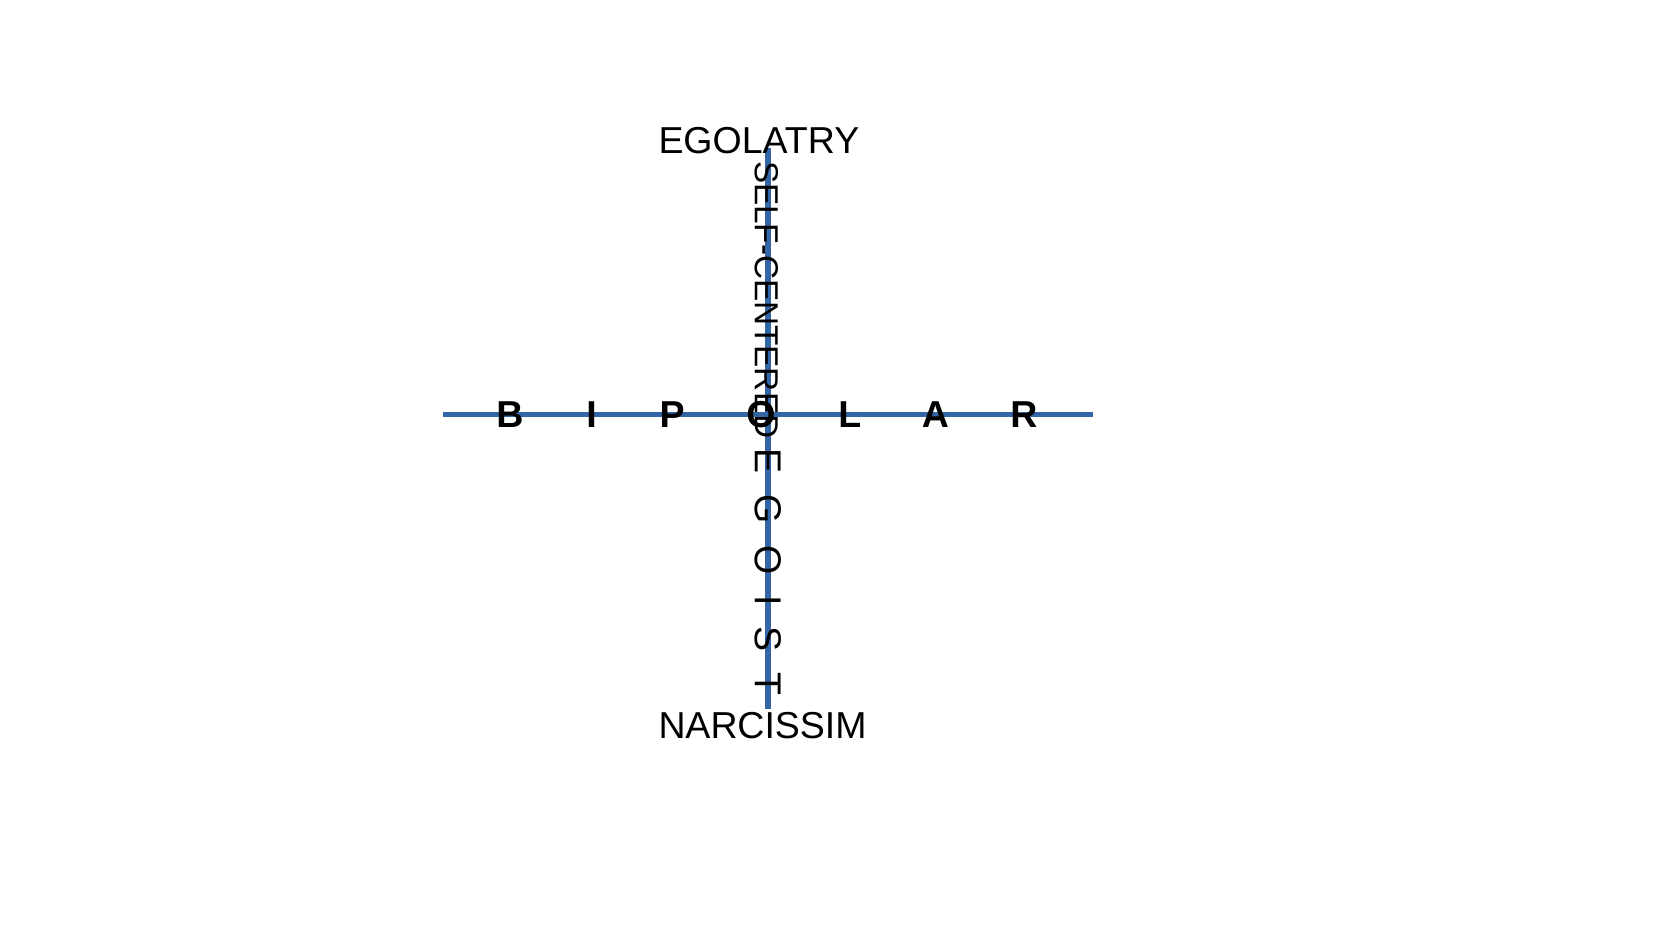

EGOLATRY
SELF-CENTERED E G O I S T
B I P O L A R
NARCISSIM